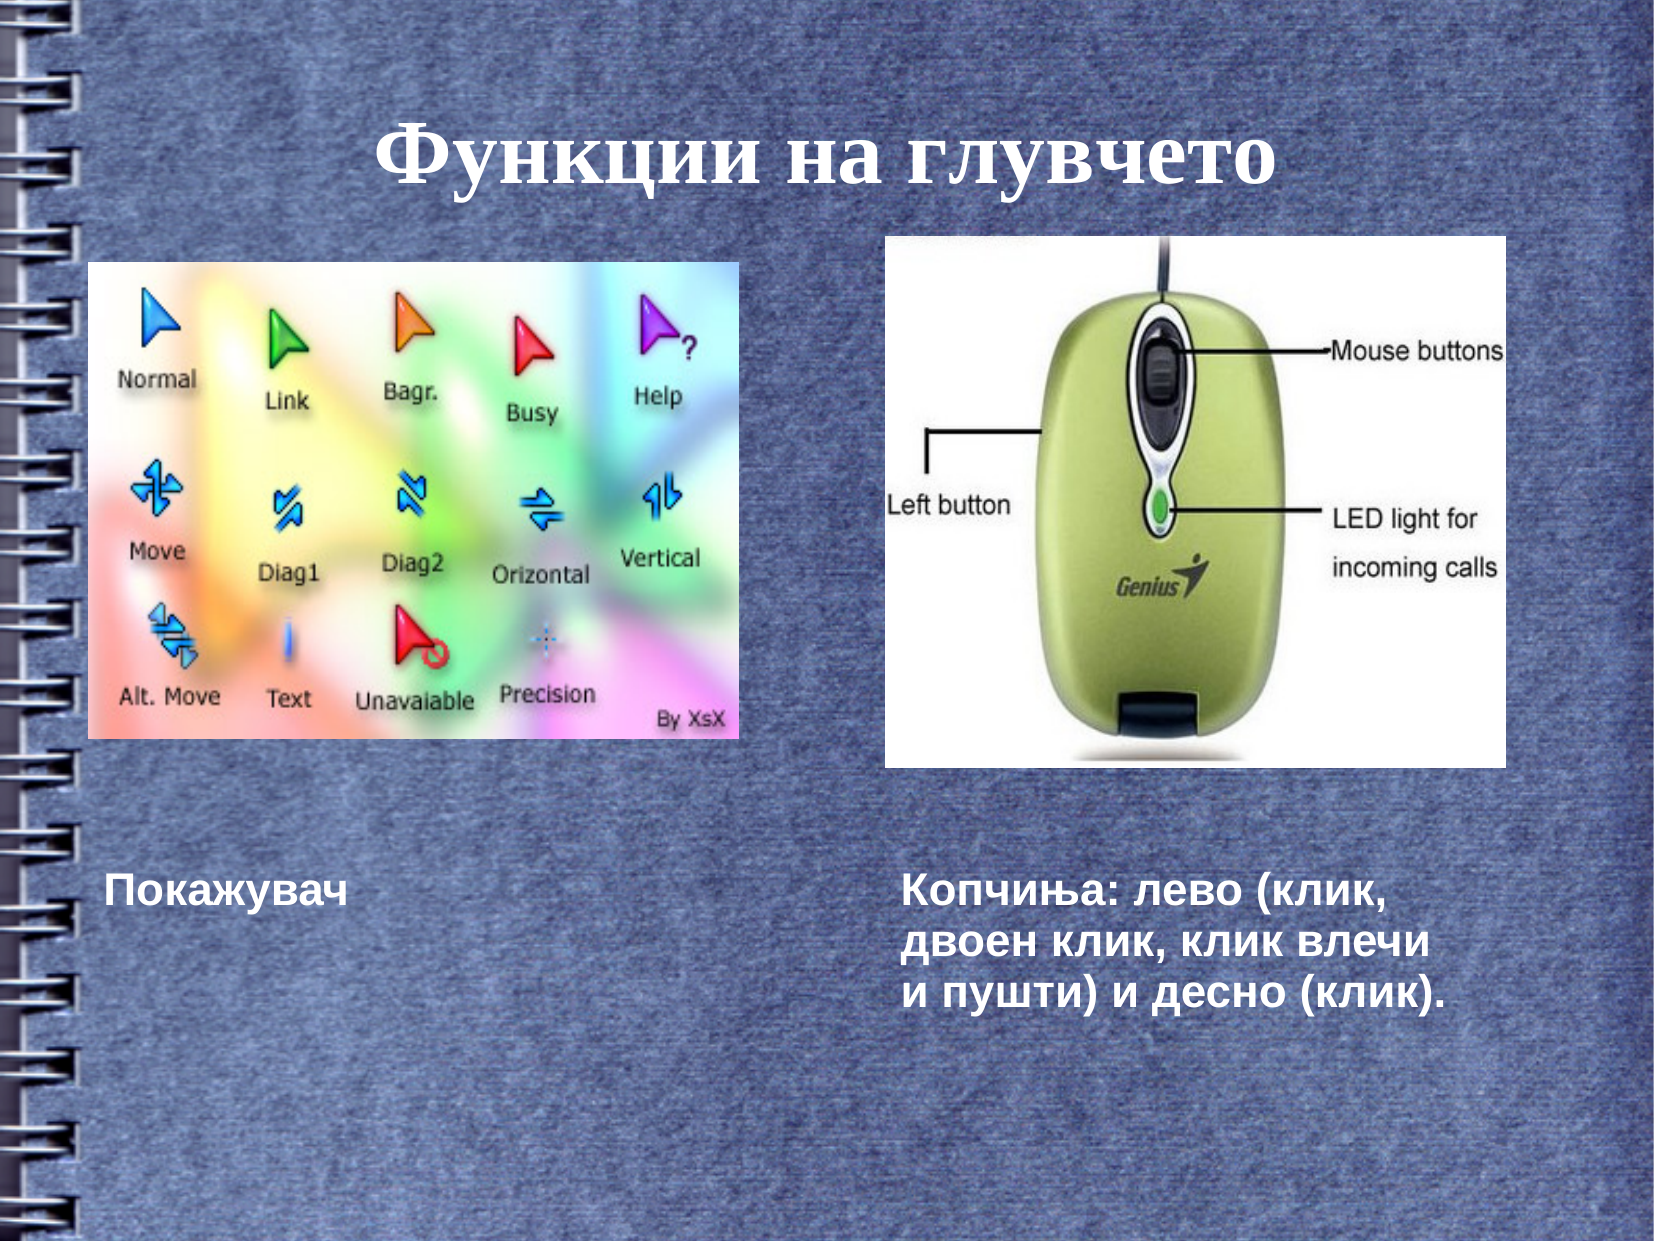

# Функции на глувчето
Покажувач
Копчиња: лево (клик, двоен клик, клик влечи и пушти) и десно (клик).